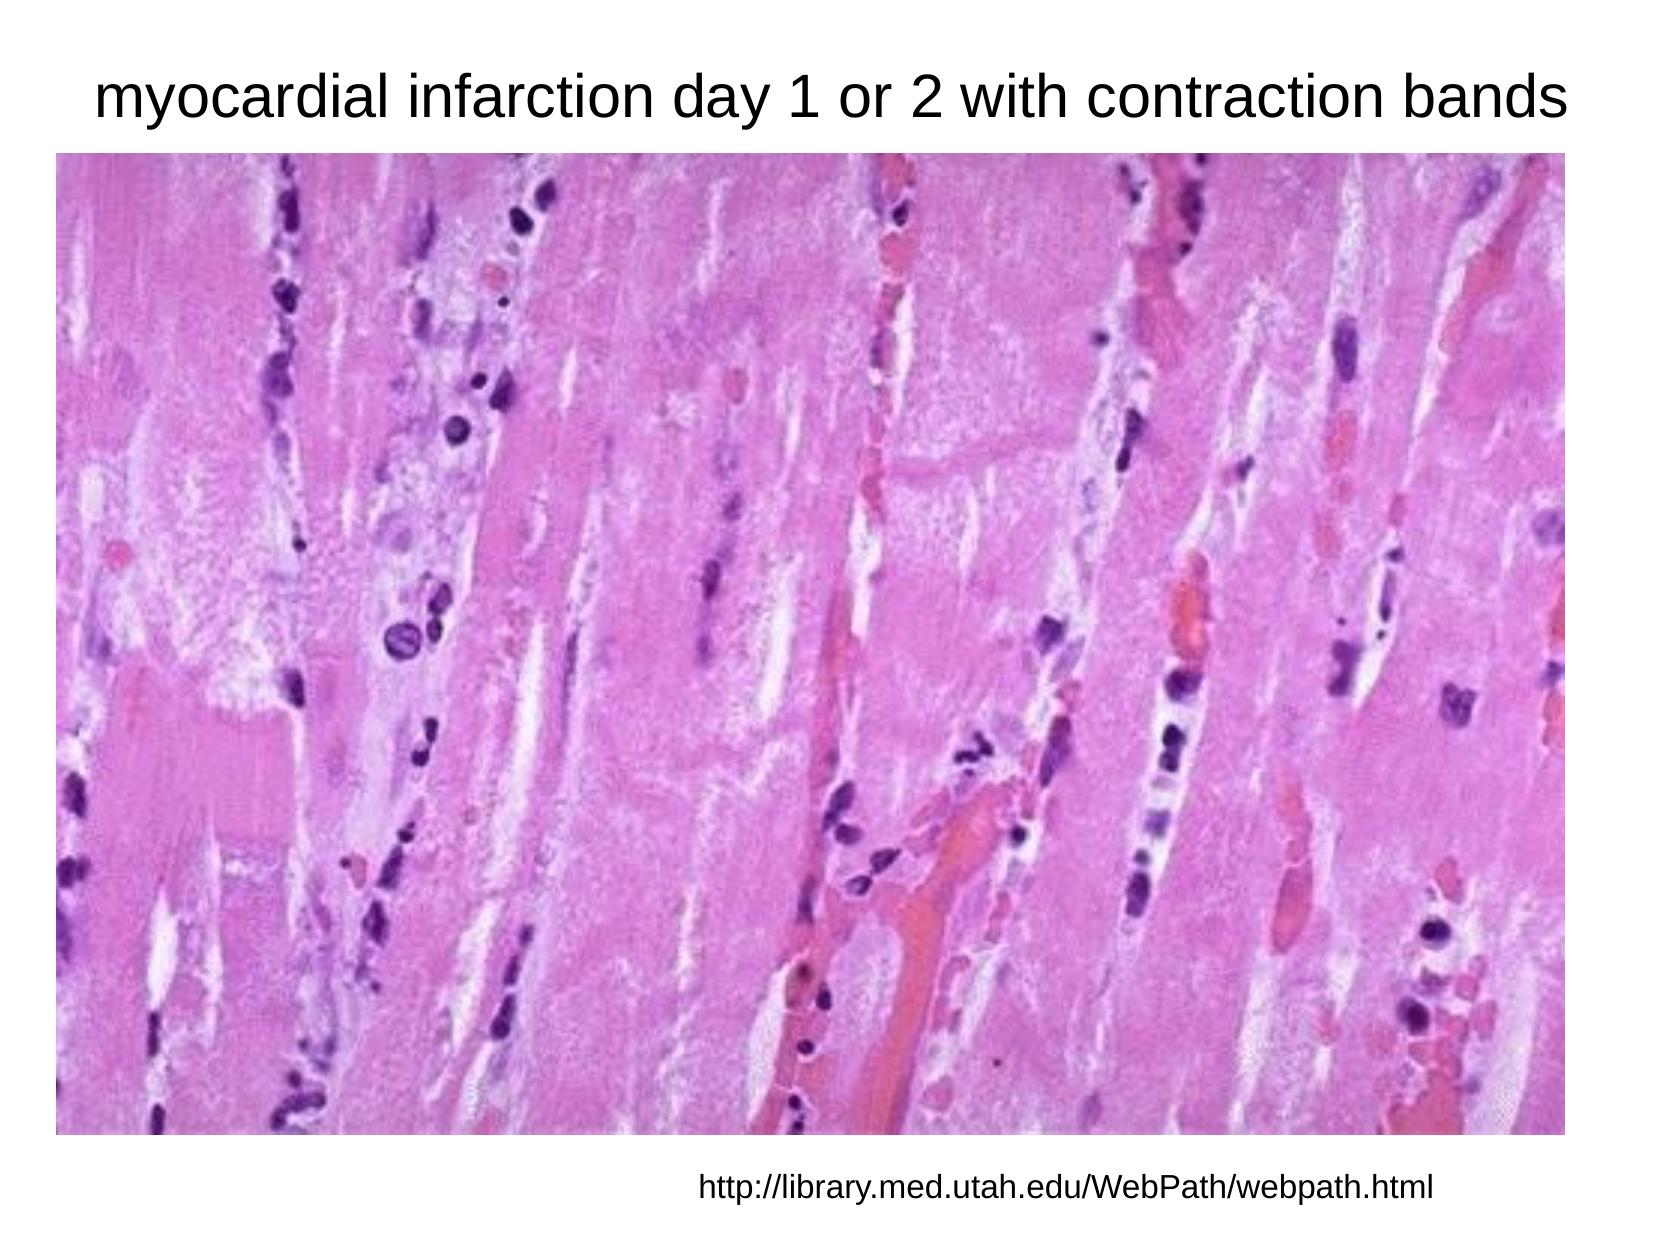

# myocardial infarction day 1 or 2 with contraction bands
http://library.med.utah.edu/WebPath/webpath.html